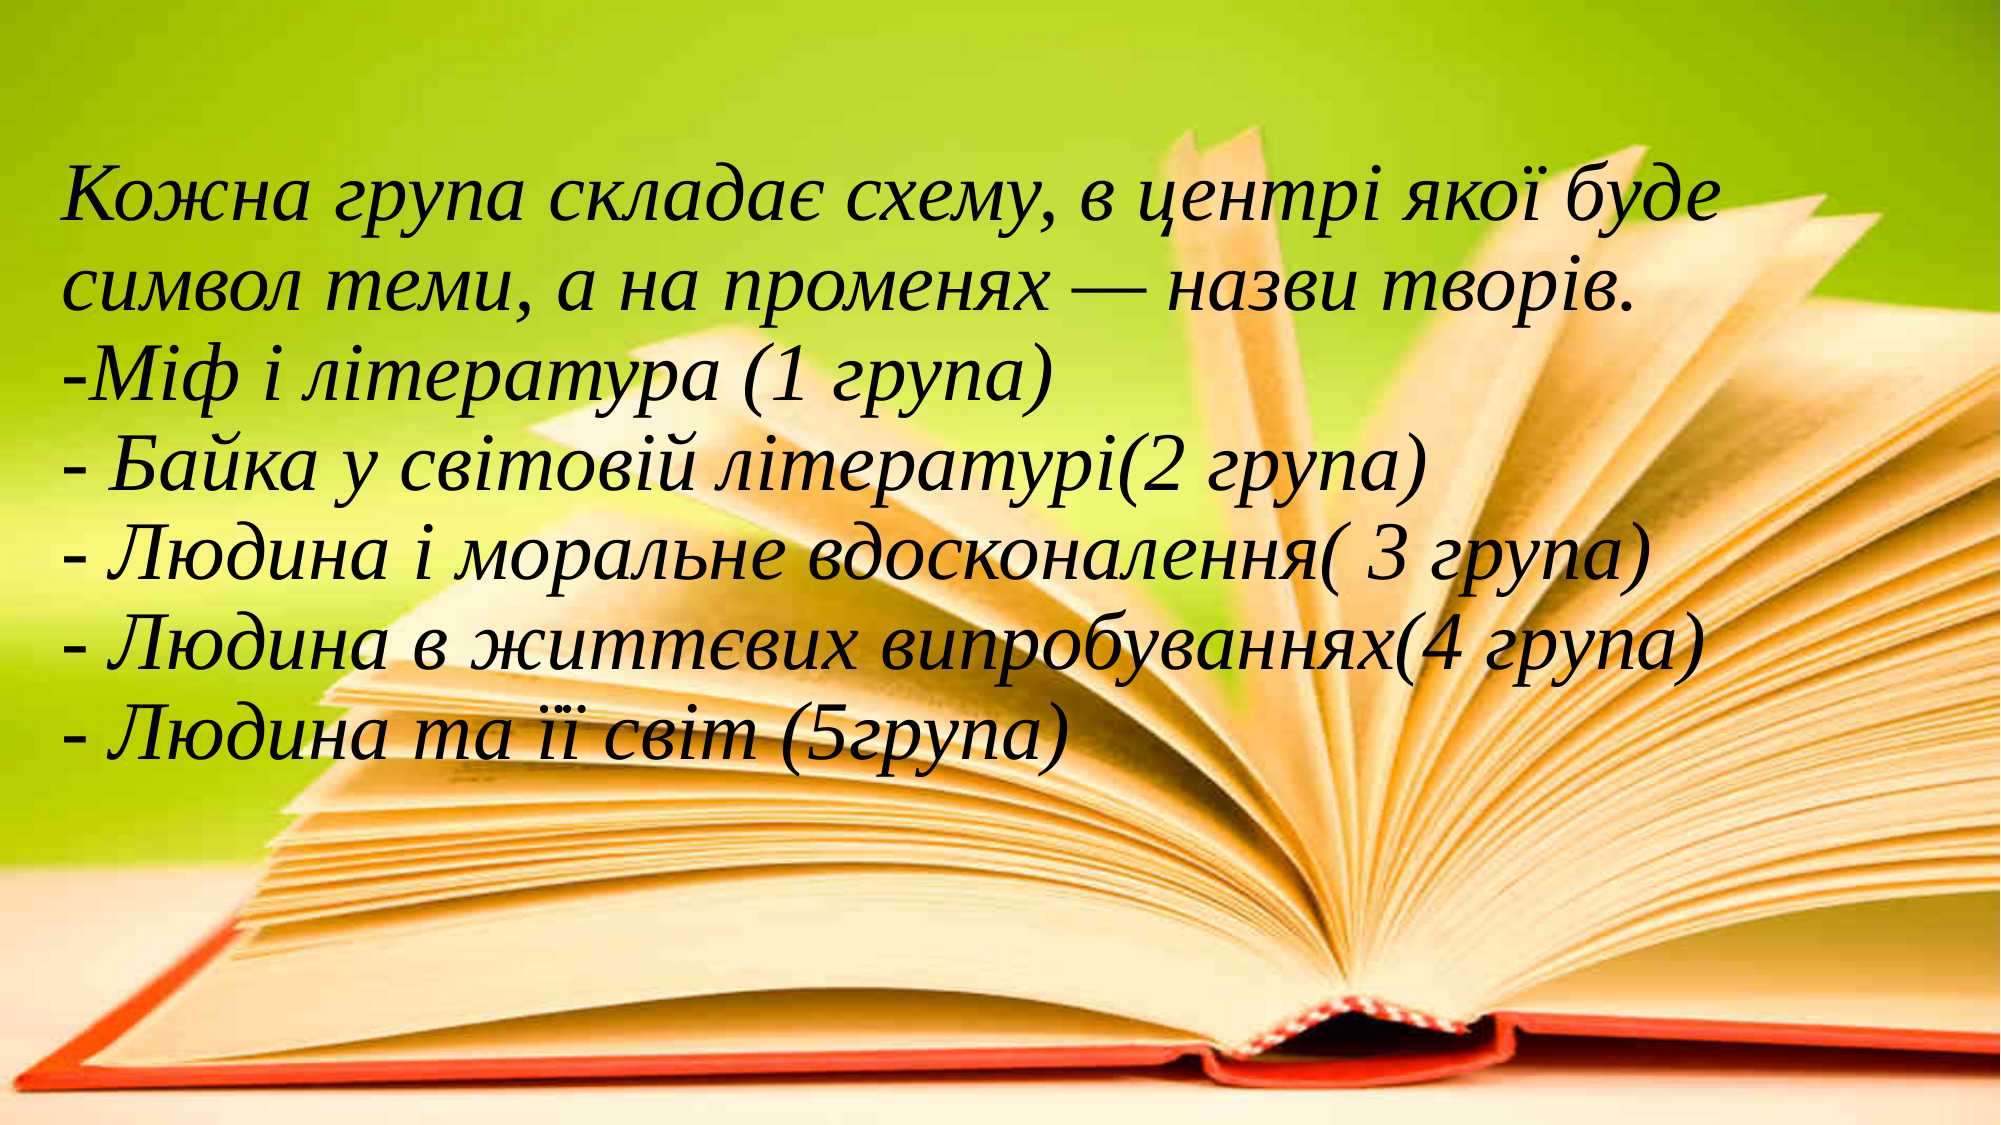

# Кожна група складає схему, в центрі якої буде символ теми, а на променях — назви творів. -Міф і література (1 група) - Байка у світовій літературі(2 група) - Людина і моральне вдосконалення( 3 група) - Людина в життєвих випробуваннях(4 група) - Людина та її світ (5група)